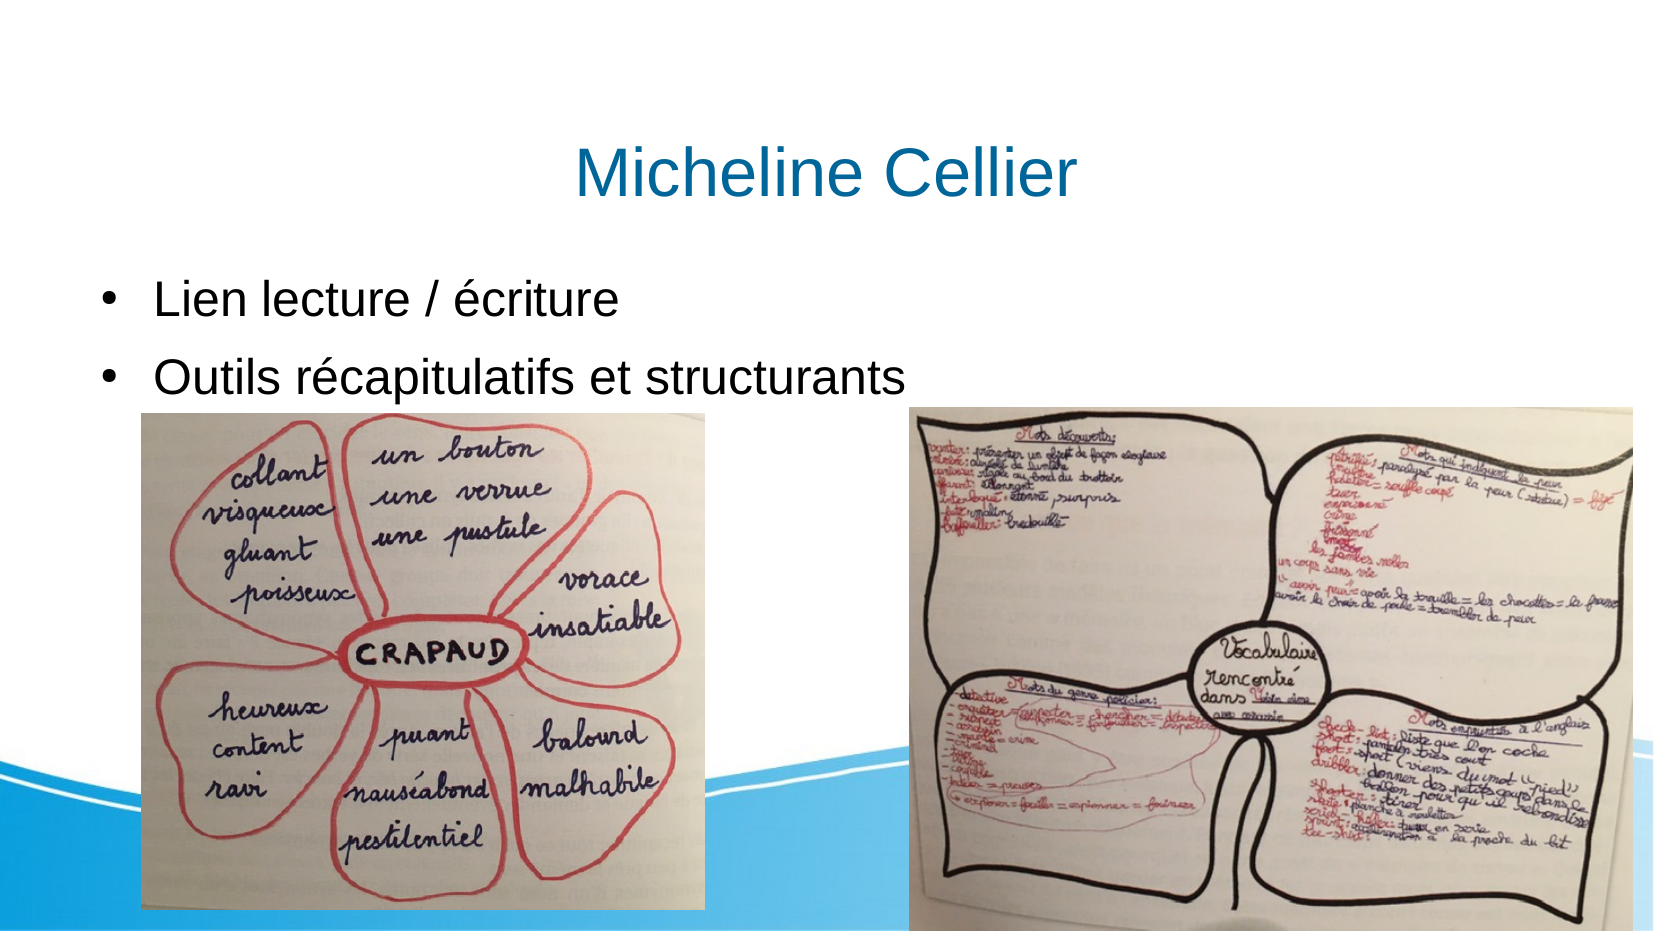

# Micheline Cellier
Lien lecture / écriture
Outils récapitulatifs et structurants